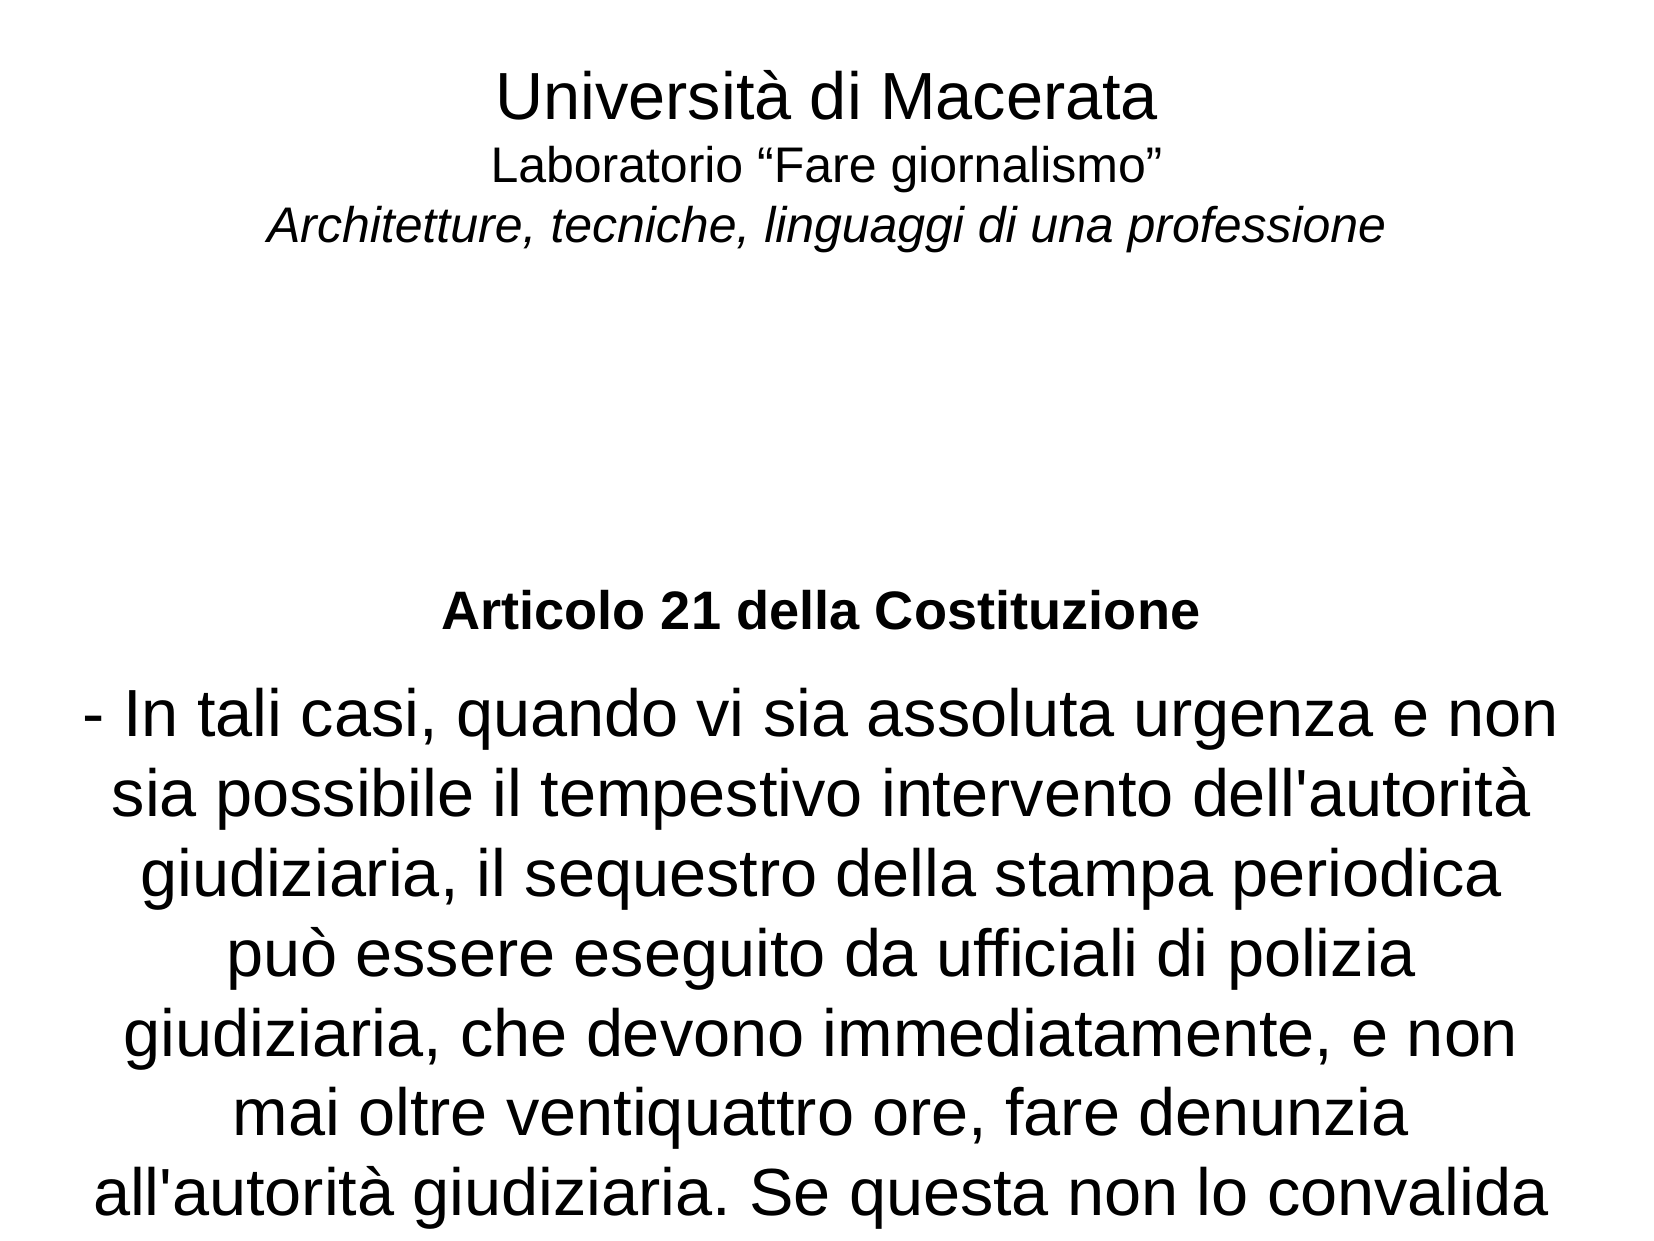

# Università di Macerata Laboratorio “Fare giornalismo” Architetture, tecniche, linguaggi di una professione
Articolo 21 della Costituzione
- In tali casi, quando vi sia assoluta urgenza e non sia possibile il tempestivo intervento dell'autorità giudiziaria, il sequestro della stampa periodica può essere eseguito da ufficiali di polizia giudiziaria, che devono immediatamente, e non mai oltre ventiquattro ore, fare denunzia all'autorità giudiziaria. Se questa non lo convalida nelle ventiquattro ore successive, il sequestro s'intende revocato e privo d'ogni effetto.